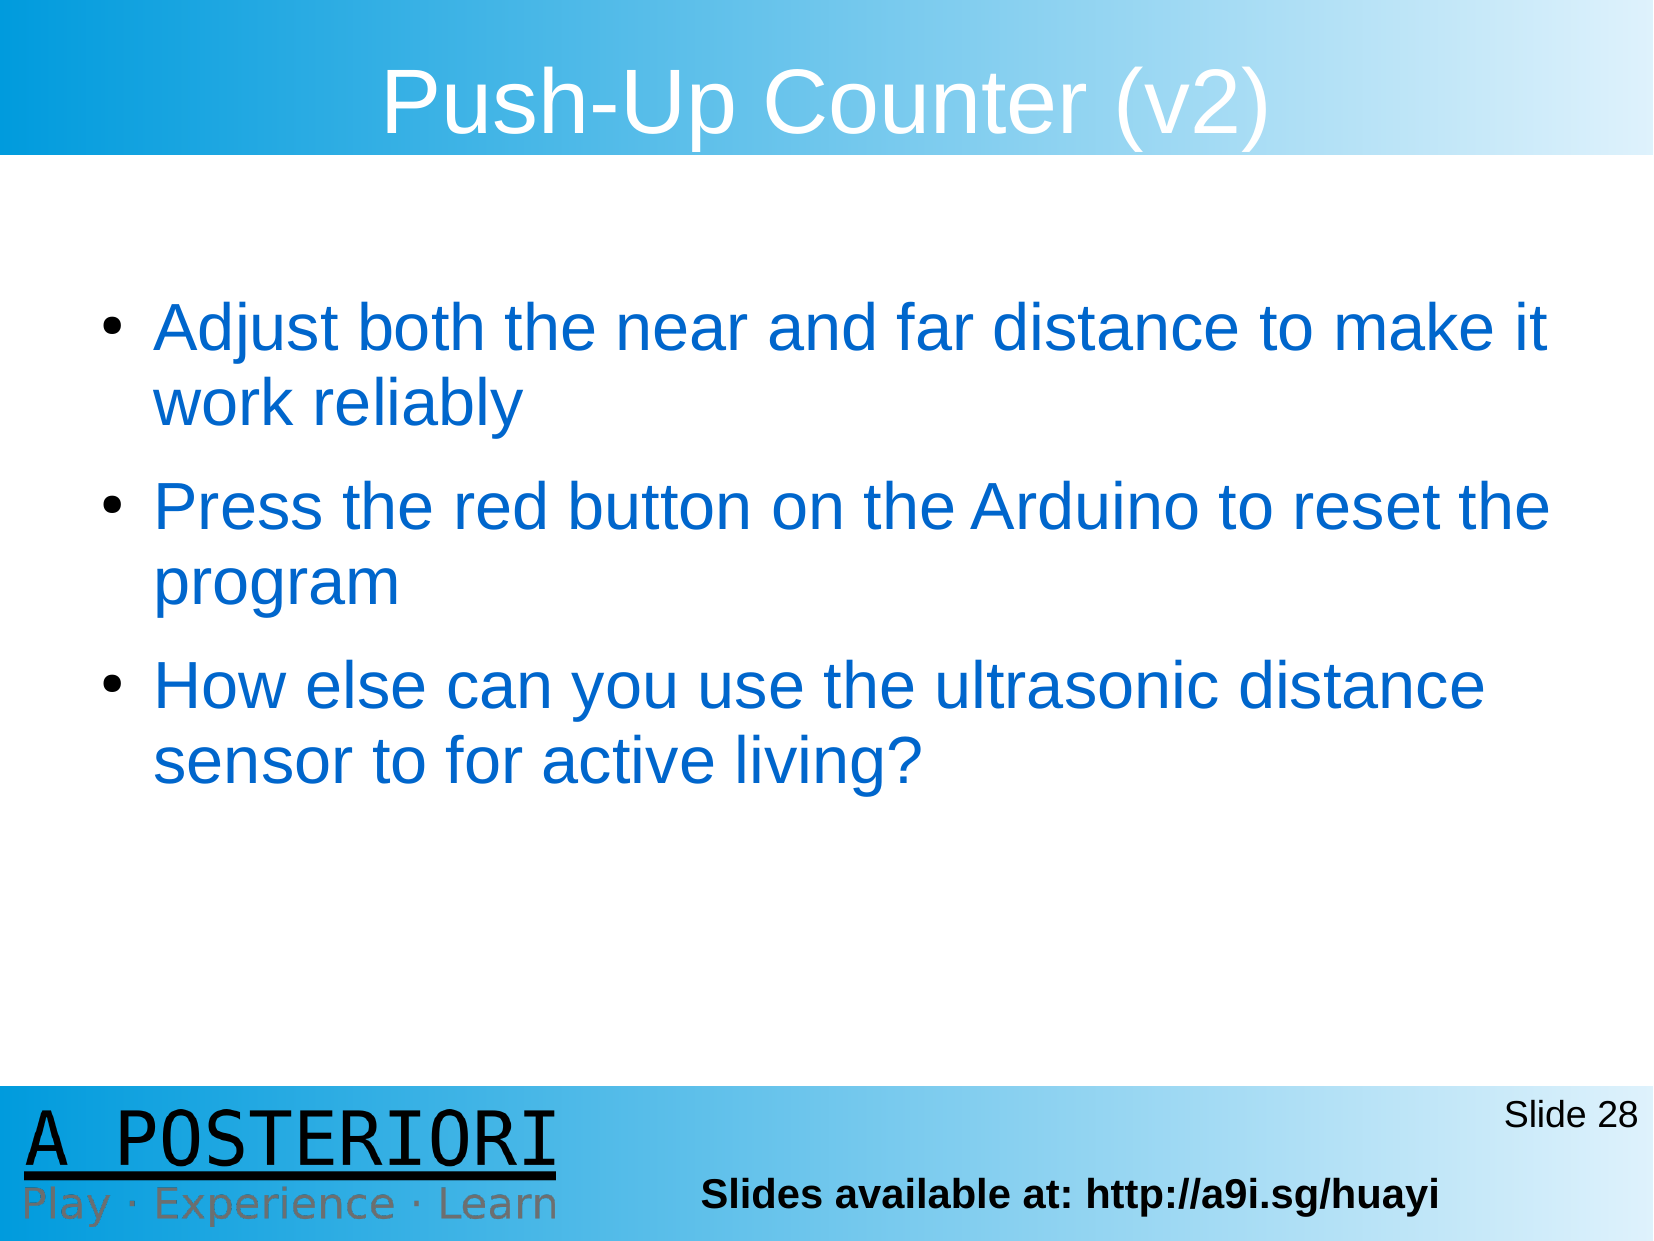

# Push-Up Counter (v2)
Adjust both the near and far distance to make it work reliably
Press the red button on the Arduino to reset the program
How else can you use the ultrasonic distance sensor to for active living?